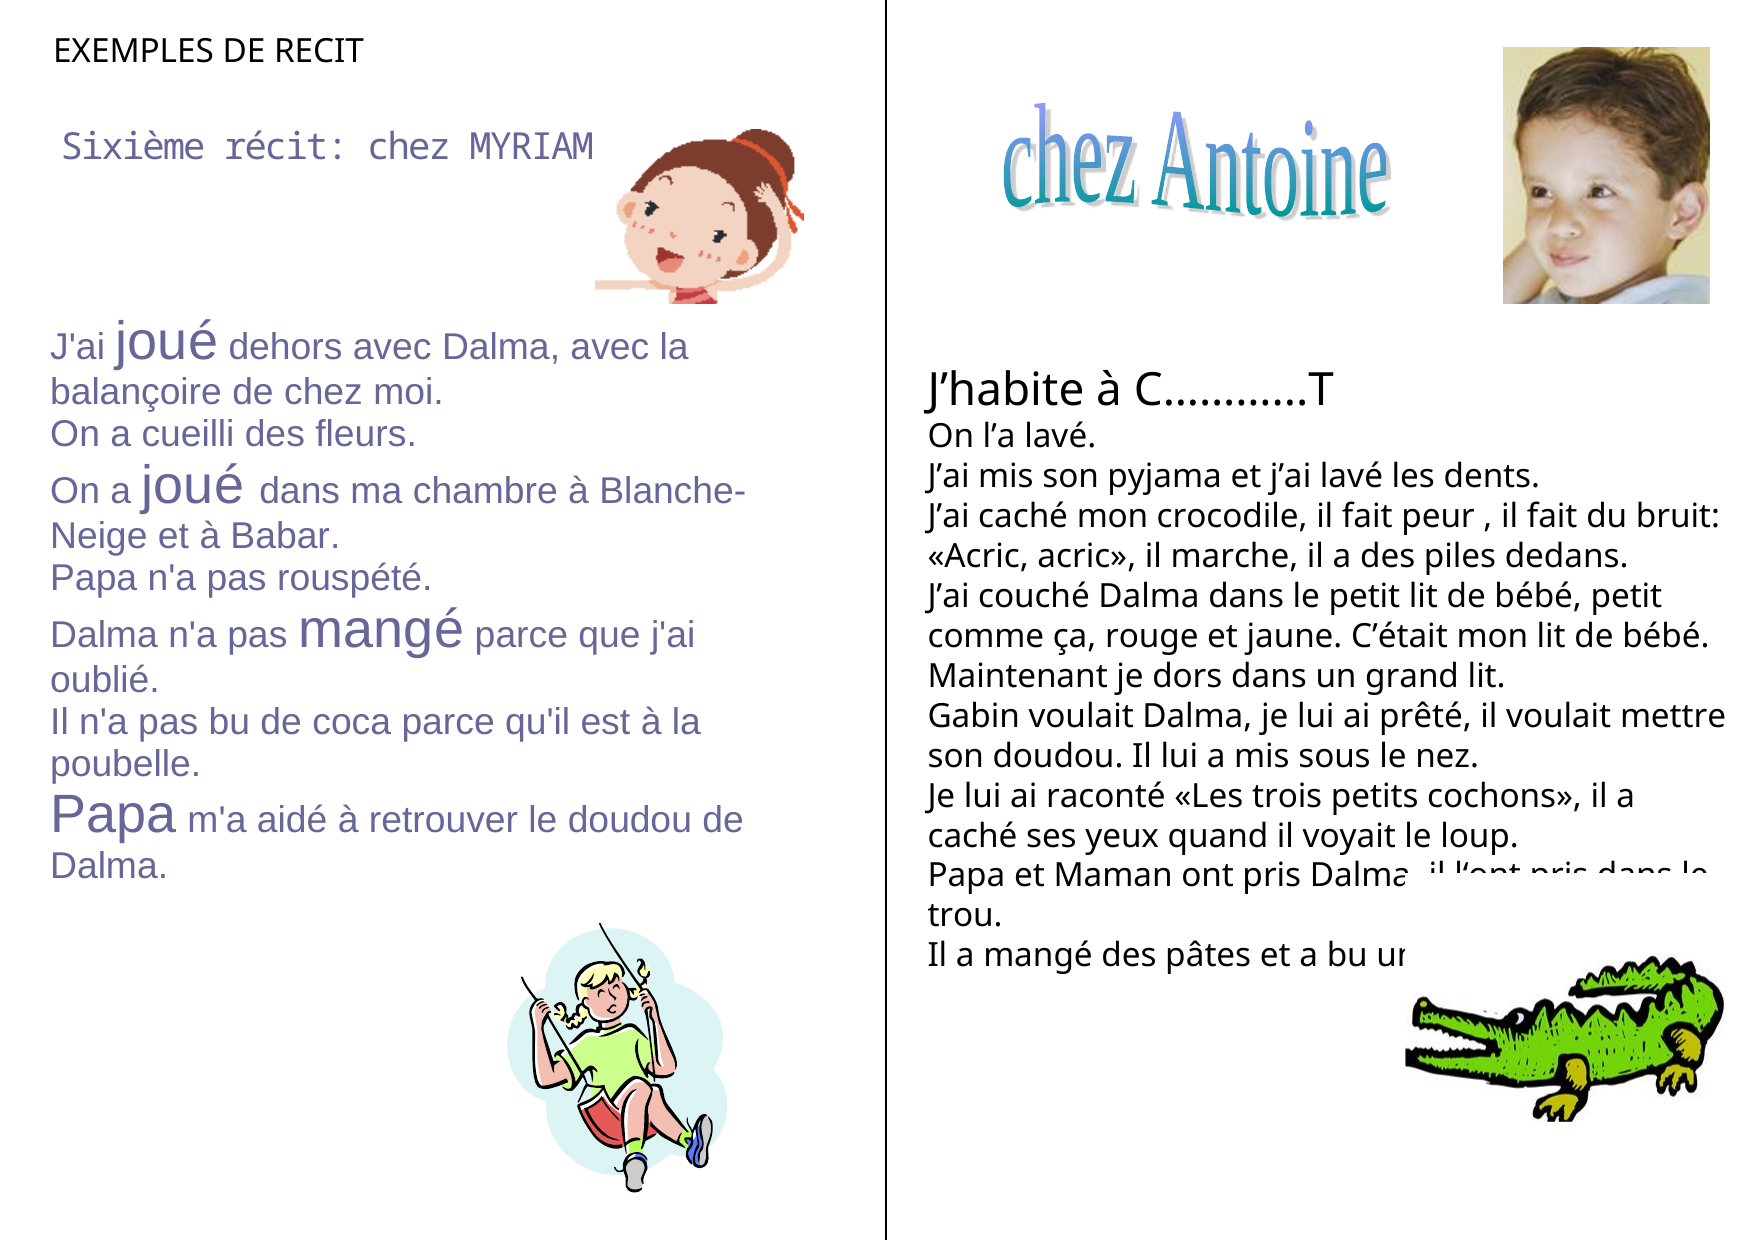

EXEMPLES DE RECIT
J’habite à C………...T
On l’a lavé.
J’ai mis son pyjama et j’ai lavé les dents.
J’ai caché mon crocodile, il fait peur , il fait du bruit: «Acric, acric», il marche, il a des piles dedans.
J’ai couché Dalma dans le petit lit de bébé, petit comme ça, rouge et jaune. C’était mon lit de bébé. Maintenant je dors dans un grand lit.
Gabin voulait Dalma, je lui ai prêté, il voulait mettre son doudou. Il lui a mis sous le nez.
Je lui ai raconté «Les trois petits cochons», il a caché ses yeux quand il voyait le loup.
Papa et Maman ont pris Dalma, il l‘ont pris dans le trou.
Il a mangé des pâtes et a bu un verre d’.
chez Antoine